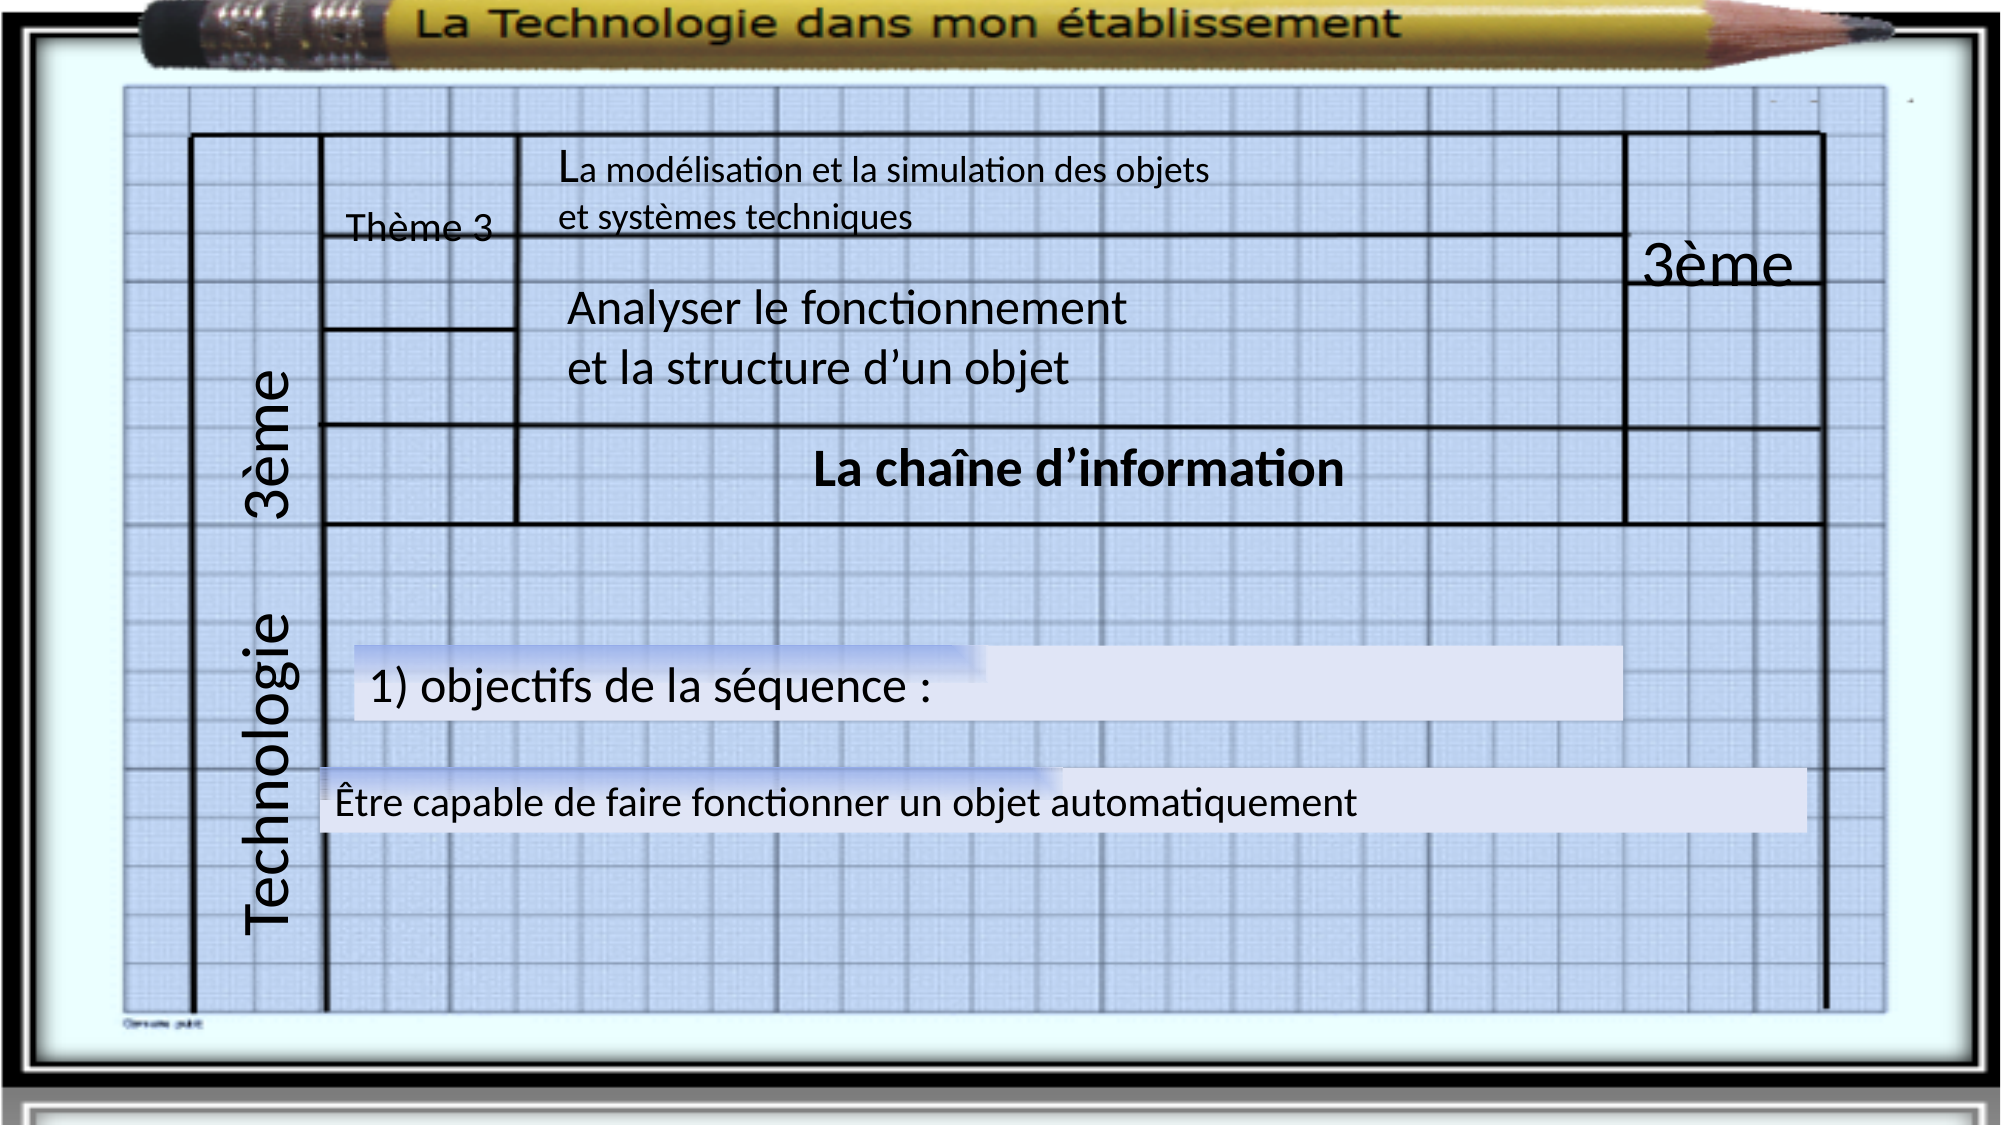

La modélisation et la simulation des objets
et systèmes techniques
Thème 3
3ème
Analyser le fonctionnement
et la structure d’un objet
La chaîne d’information
Technologie 3ème
1) objectifs de la séquence :
Être capable de faire fonctionner un objet automatiquement